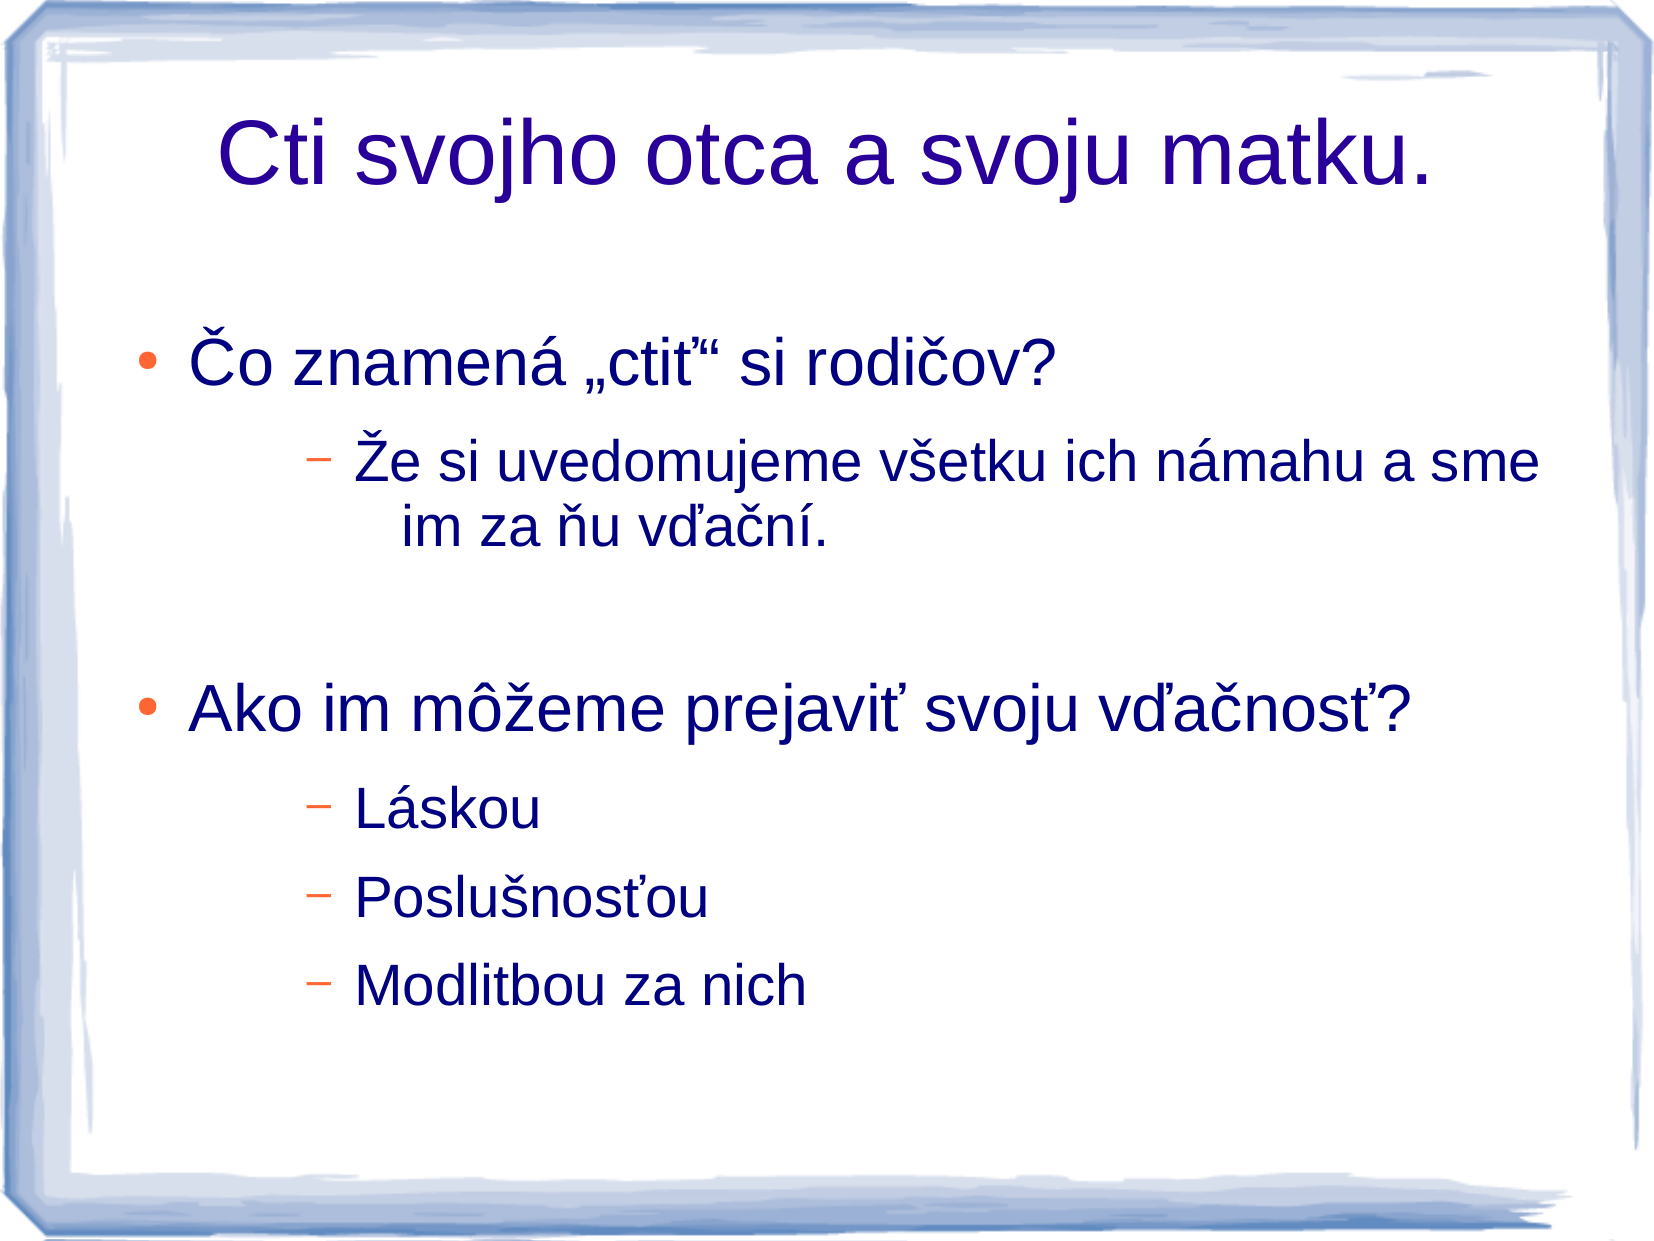

# Cti svojho otca a svoju matku.
Čo znamená „ctiť“ si rodičov?
Že si uvedomujeme všetku ich námahu a sme im za ňu vďační.
Ako im môžeme prejaviť svoju vďačnosť?
Láskou
Poslušnosťou
Modlitbou za nich